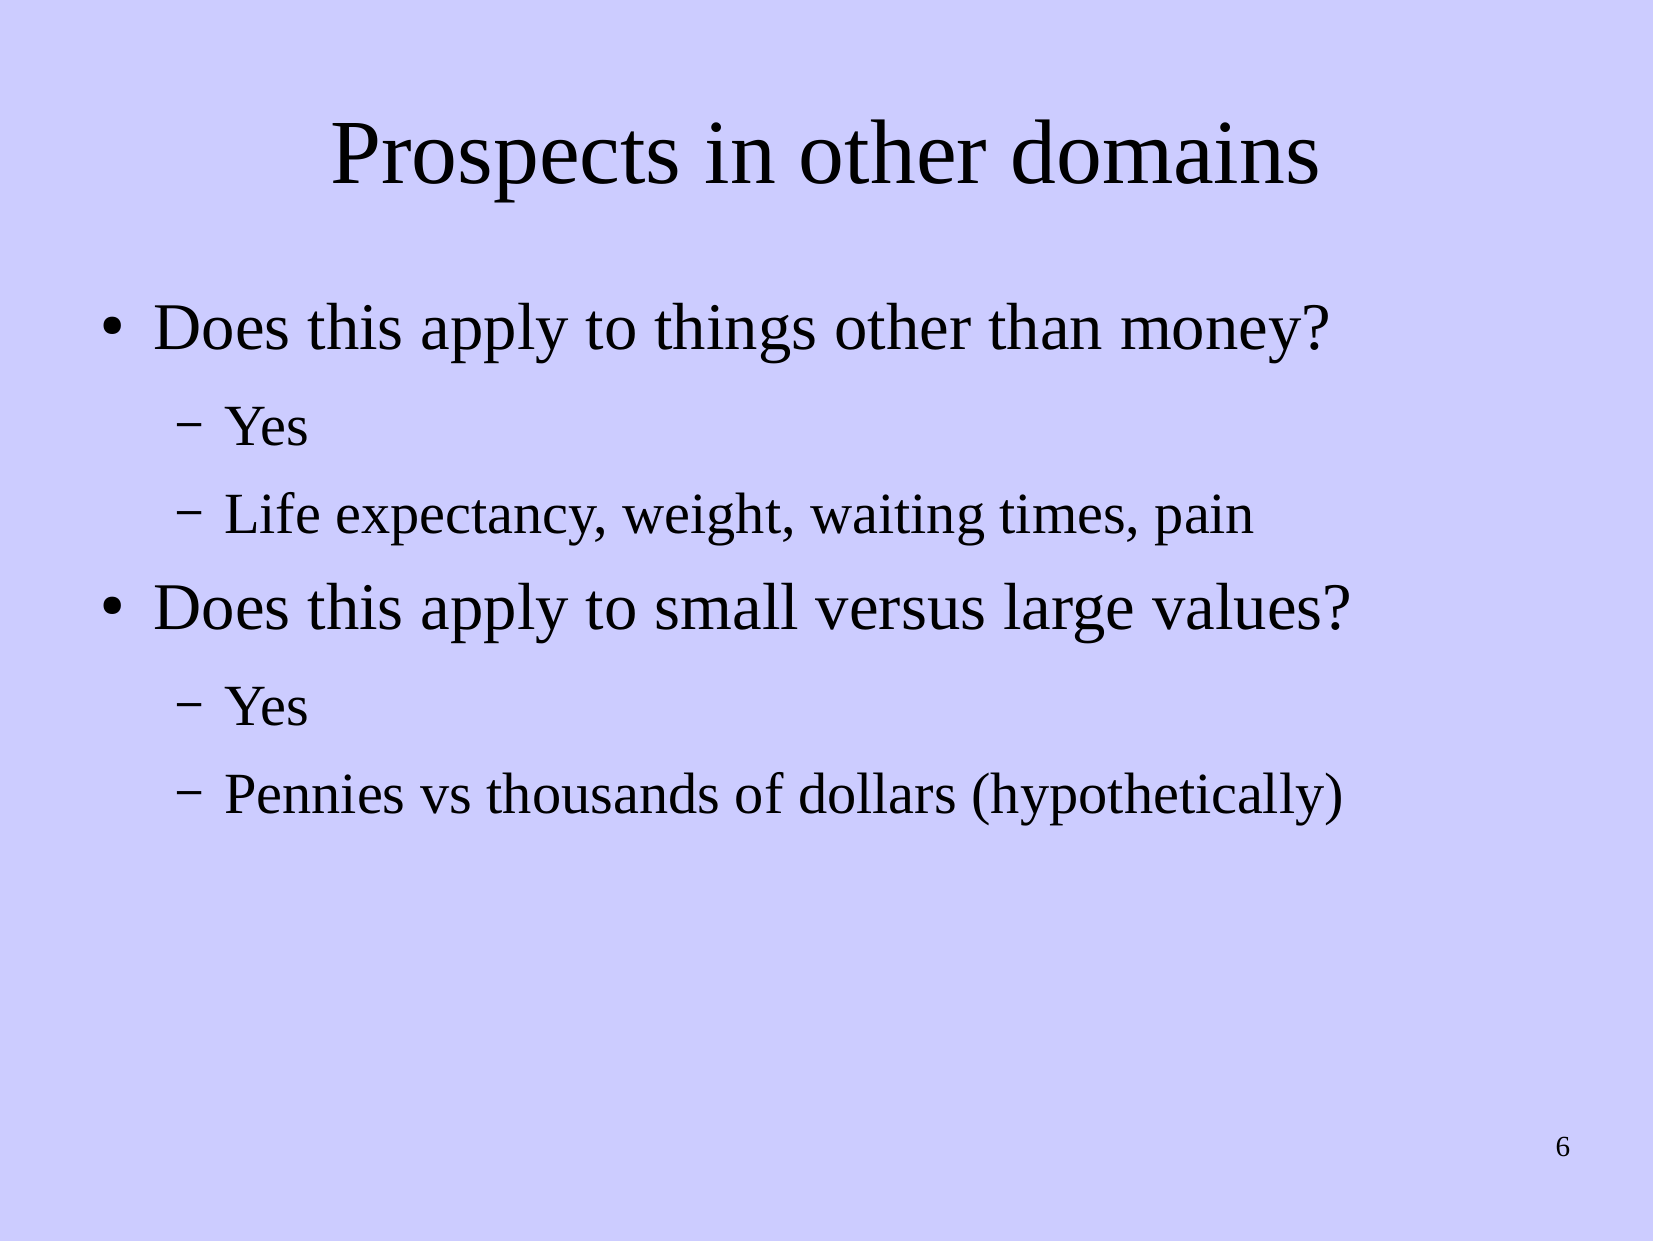

# Prospects in other domains
Does this apply to things other than money?
Yes
Life expectancy, weight, waiting times, pain
Does this apply to small versus large values?
Yes
Pennies vs thousands of dollars (hypothetically)
6